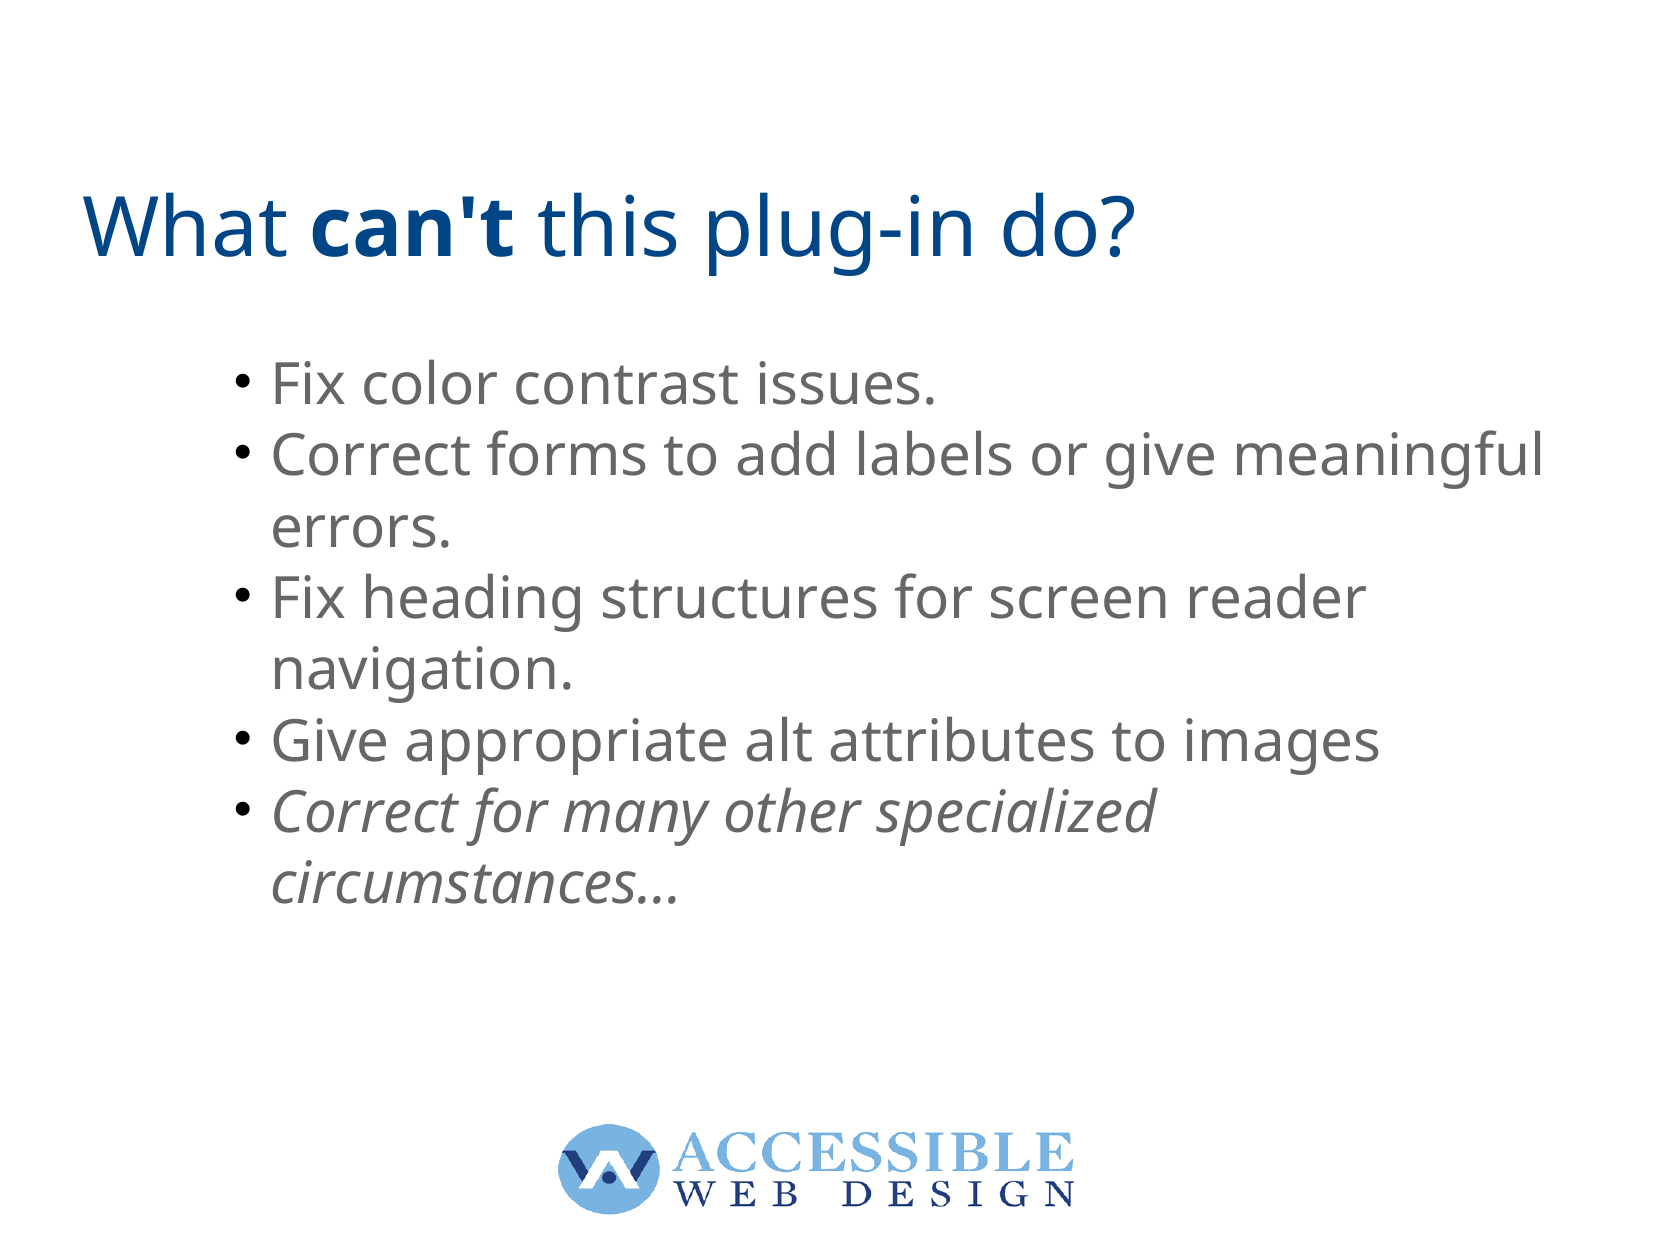

What can't this plug-in do?
Fix color contrast issues.
Correct forms to add labels or give meaningful errors.
Fix heading structures for screen reader navigation.
Give appropriate alt attributes to images
Correct for many other specialized circumstances...